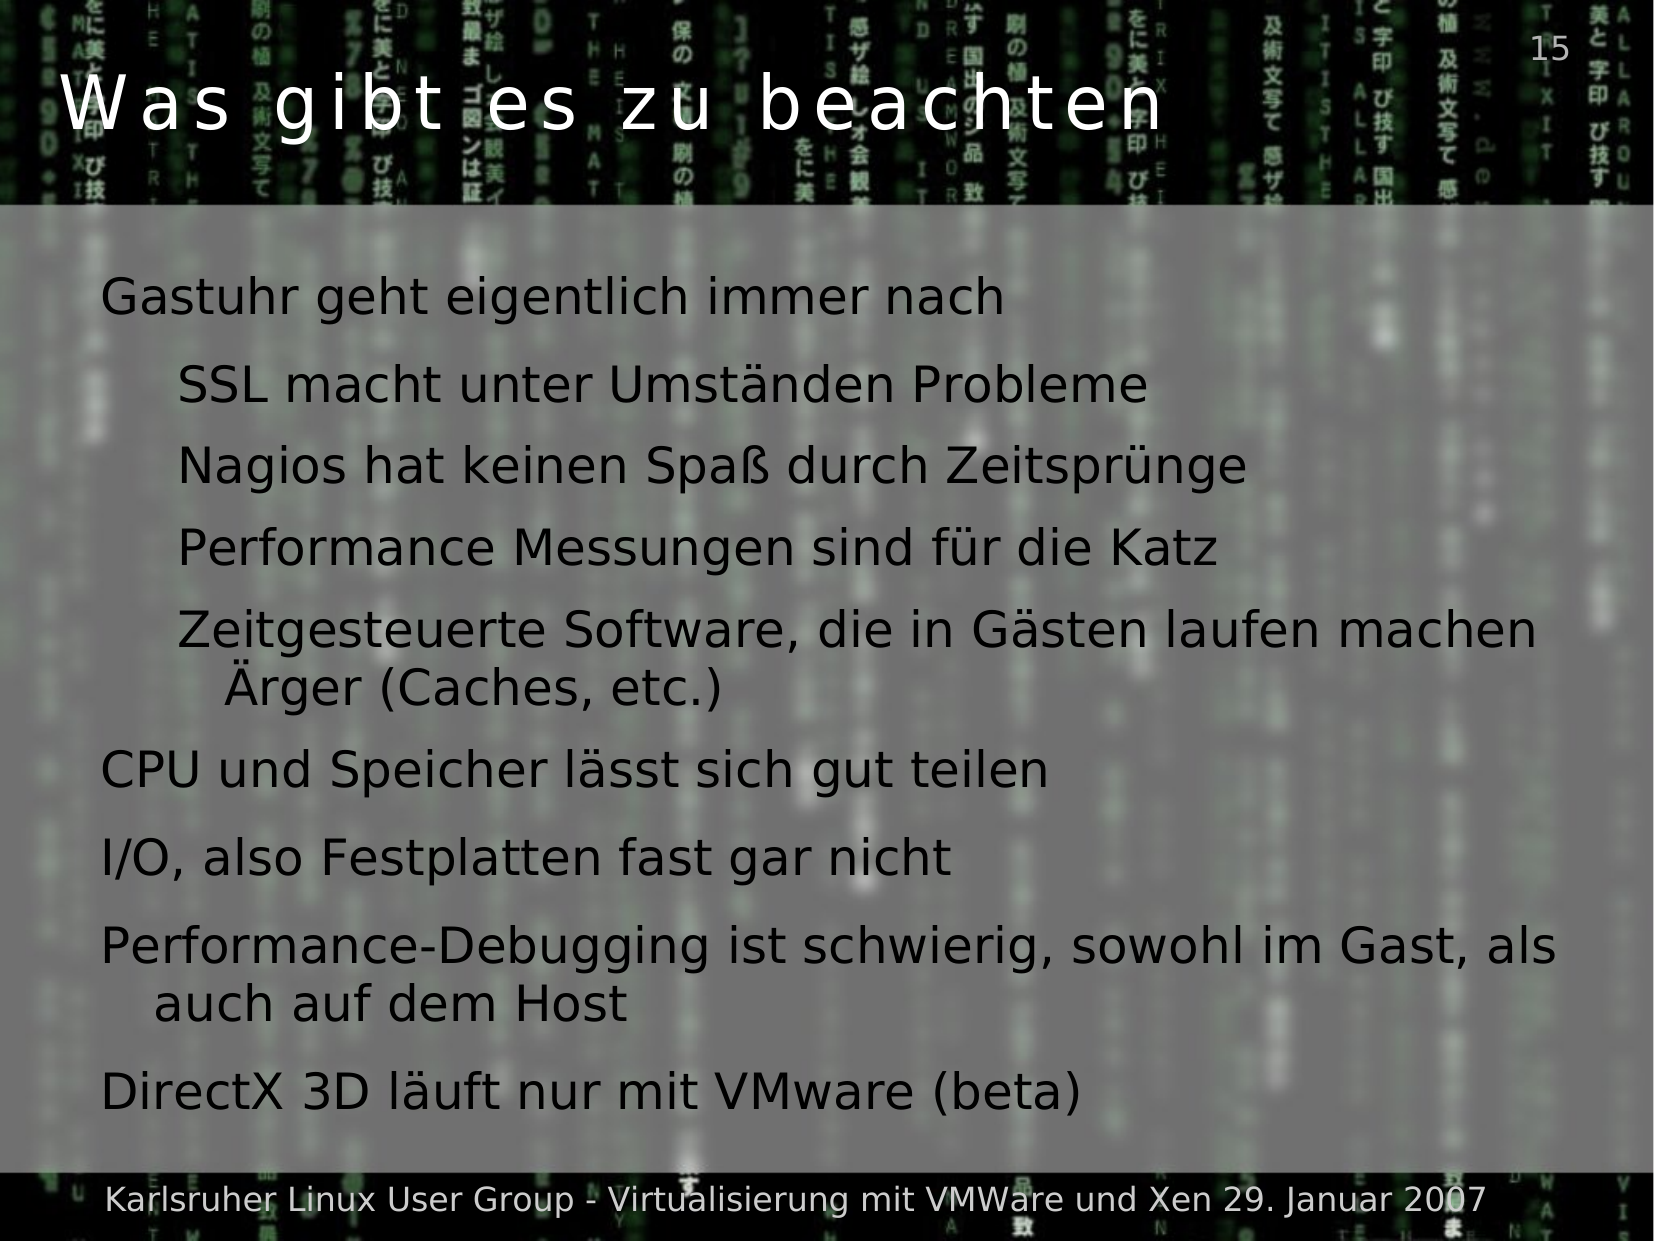

# Was gibt es zu beachten
15
Gastuhr geht eigentlich immer nach
SSL macht unter Umständen Probleme
Nagios hat keinen Spaß durch Zeitsprünge
Performance Messungen sind für die Katz
Zeitgesteuerte Software, die in Gästen laufen machen Ärger (Caches, etc.)
CPU und Speicher lässt sich gut teilen
I/O, also Festplatten fast gar nicht
Performance-Debugging ist schwierig, sowohl im Gast, als auch auf dem Host
DirectX 3D läuft nur mit VMware (beta)